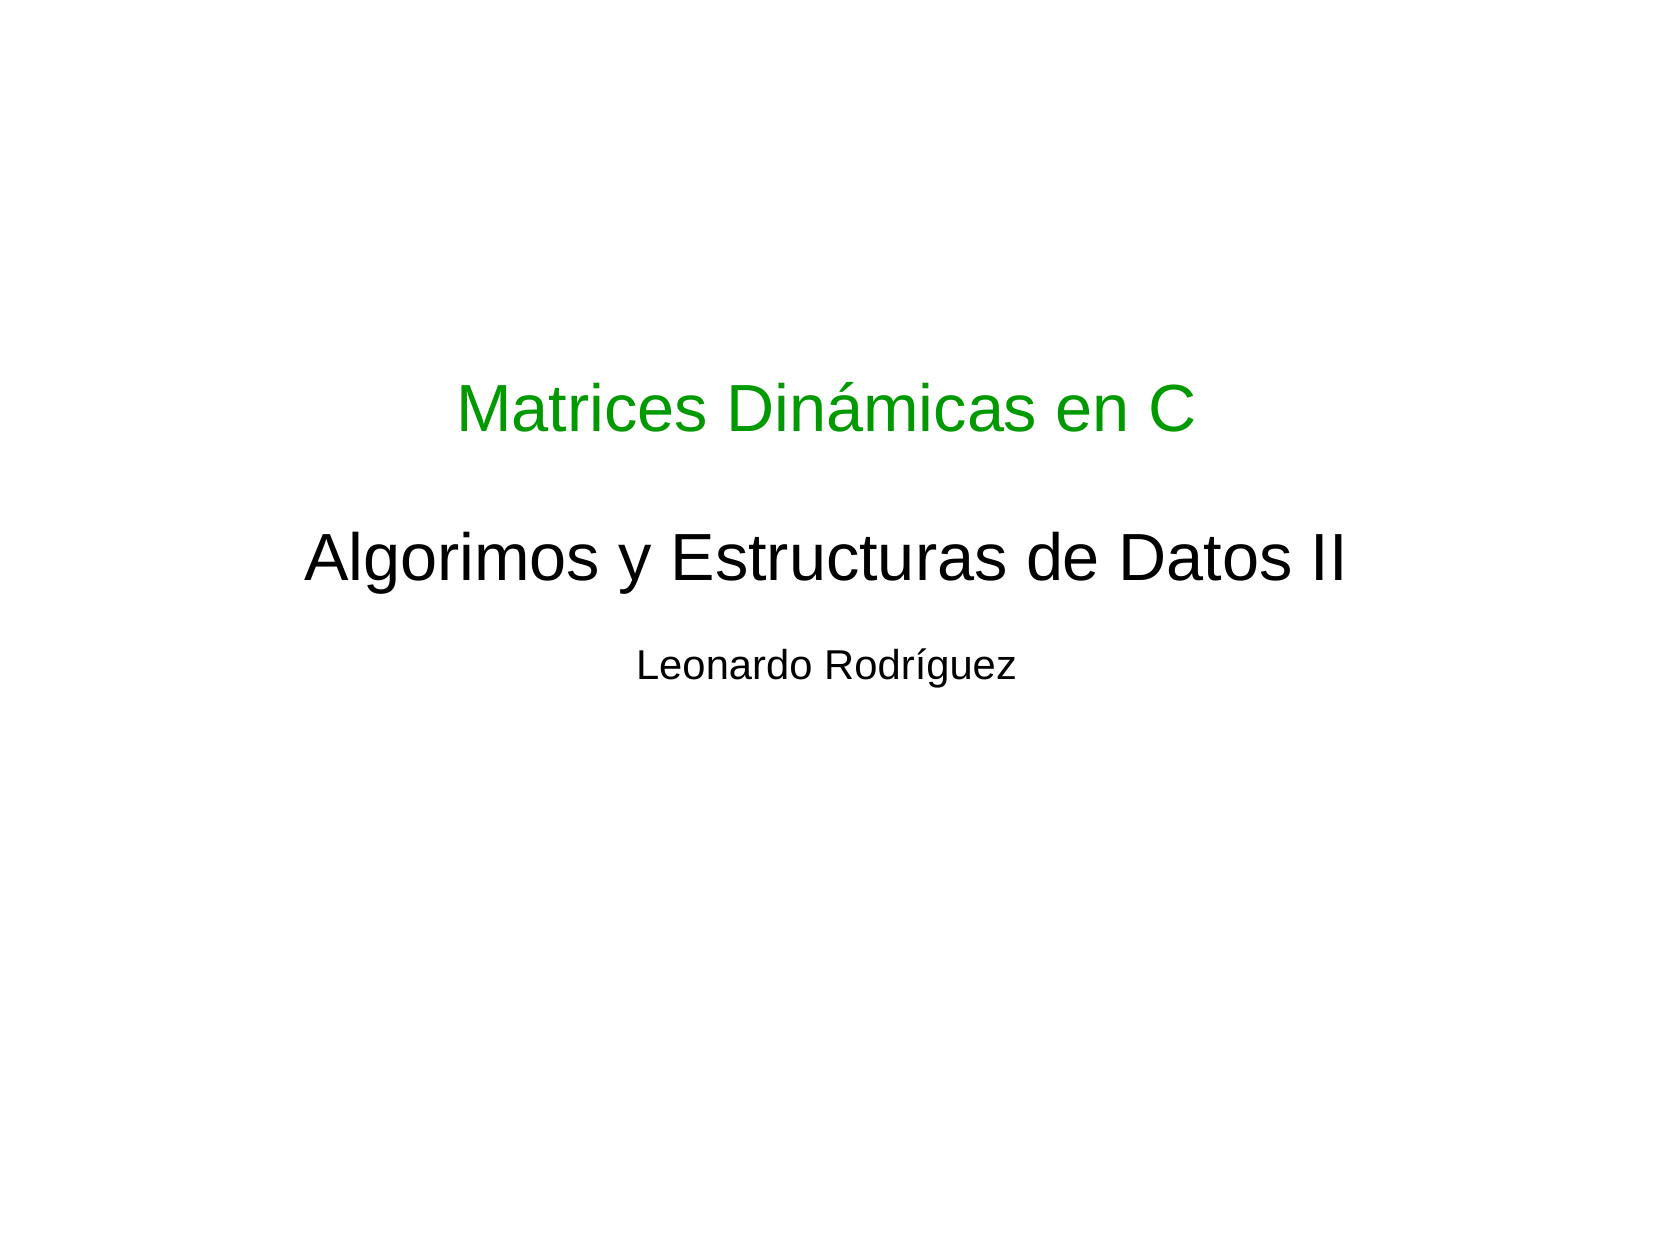

# Matrices Dinámicas en C
Algorimos y Estructuras de Datos II
Leonardo Rodríguez